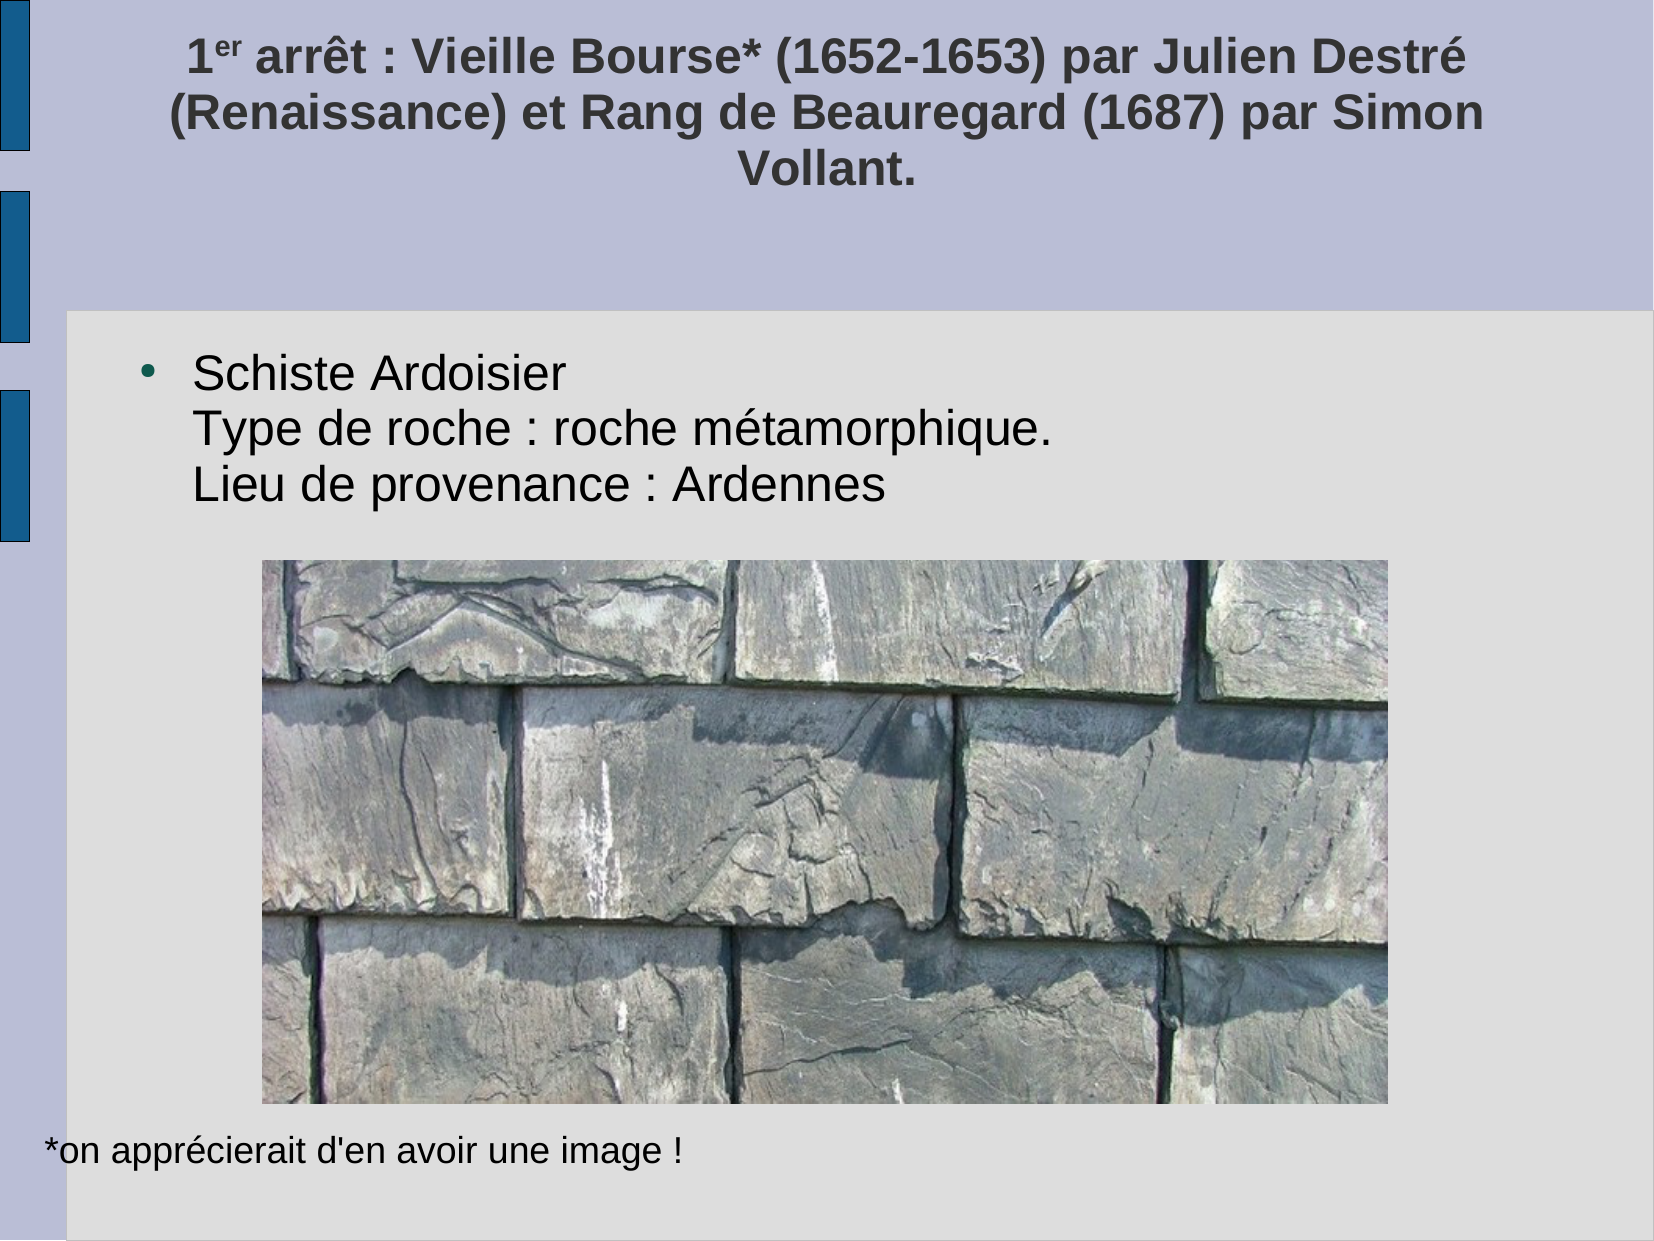

# 1er arrêt : Vieille Bourse* (1652-1653) par Julien Destré (Renaissance) et Rang de Beauregard (1687) par Simon Vollant.
Schiste Ardoisier
Type de roche : roche métamorphique.
Lieu de provenance : Ardennes
*on apprécierait d'en avoir une image !